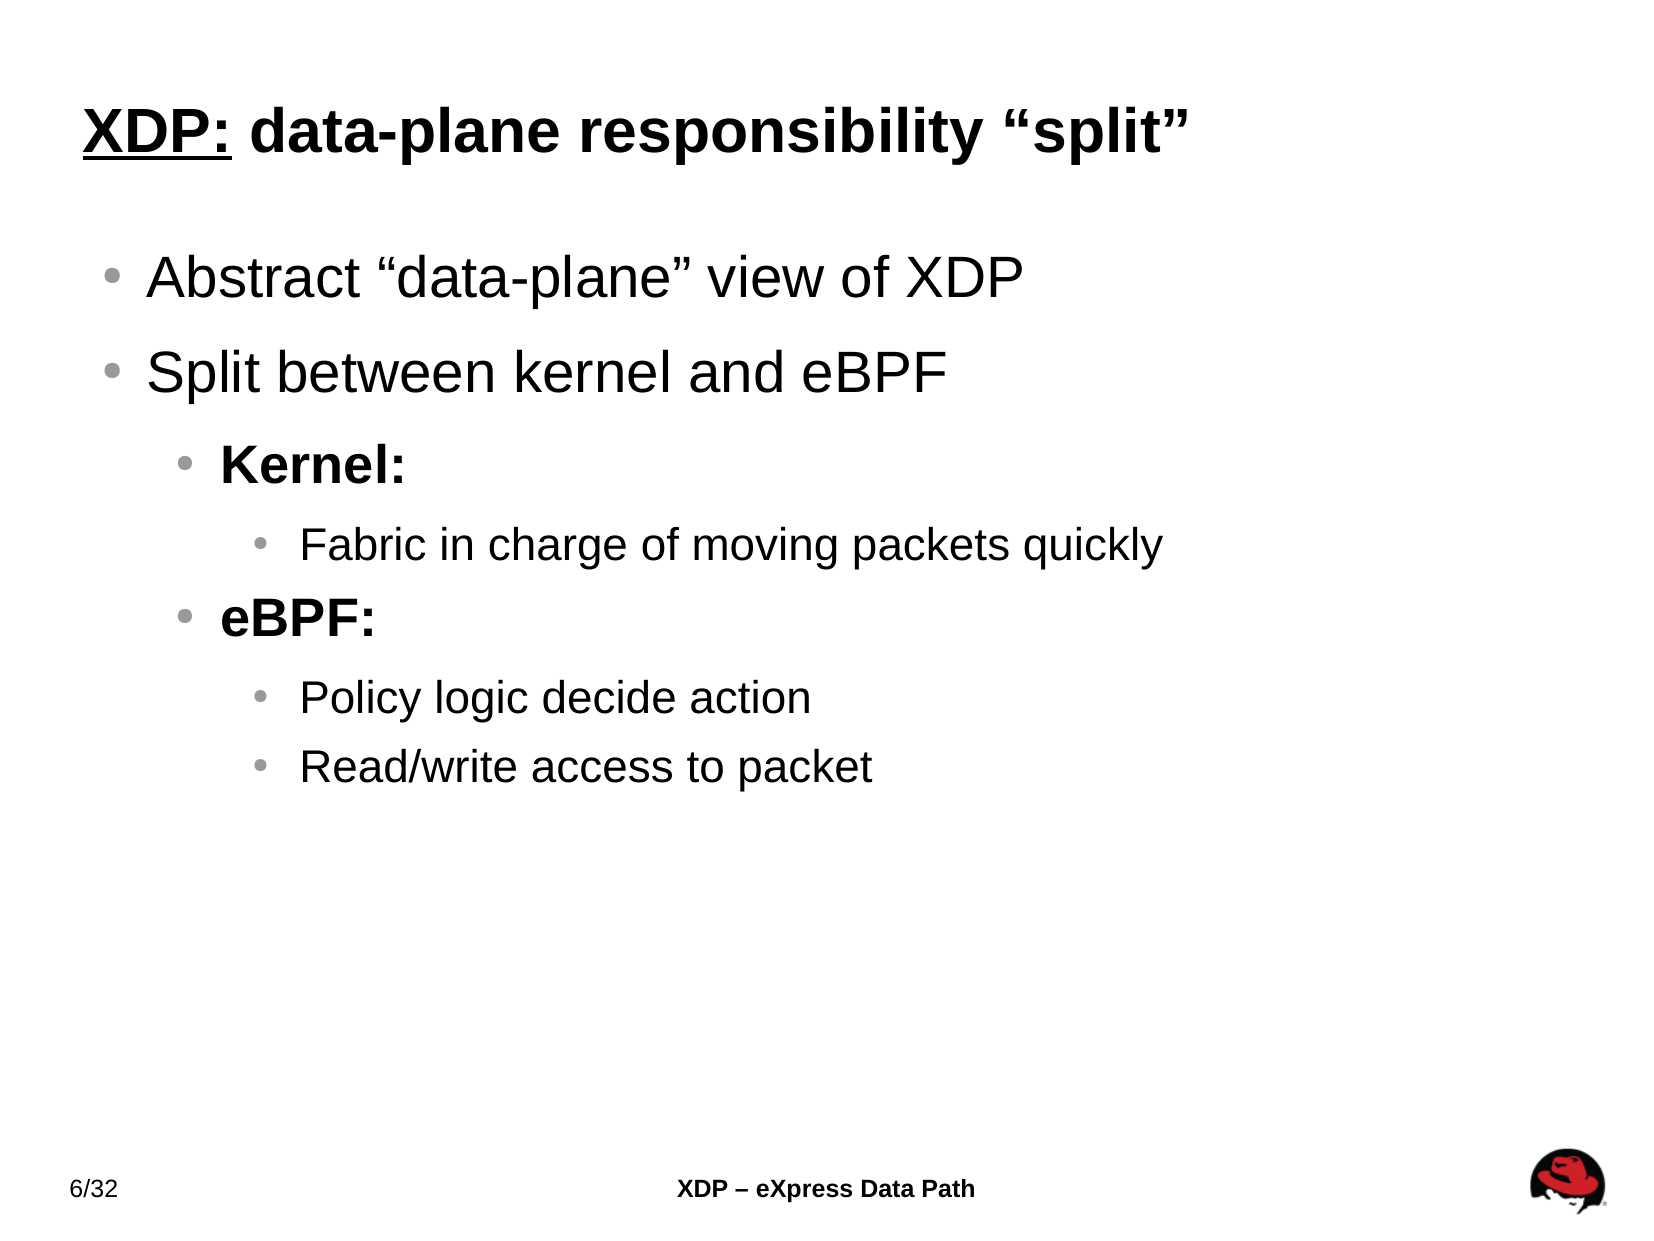

# XDP: data-plane responsibility “split”
Abstract “data-plane” view of XDP
Split between kernel and eBPF
Kernel:
Fabric in charge of moving packets quickly
eBPF:
Policy logic decide action
Read/write access to packet